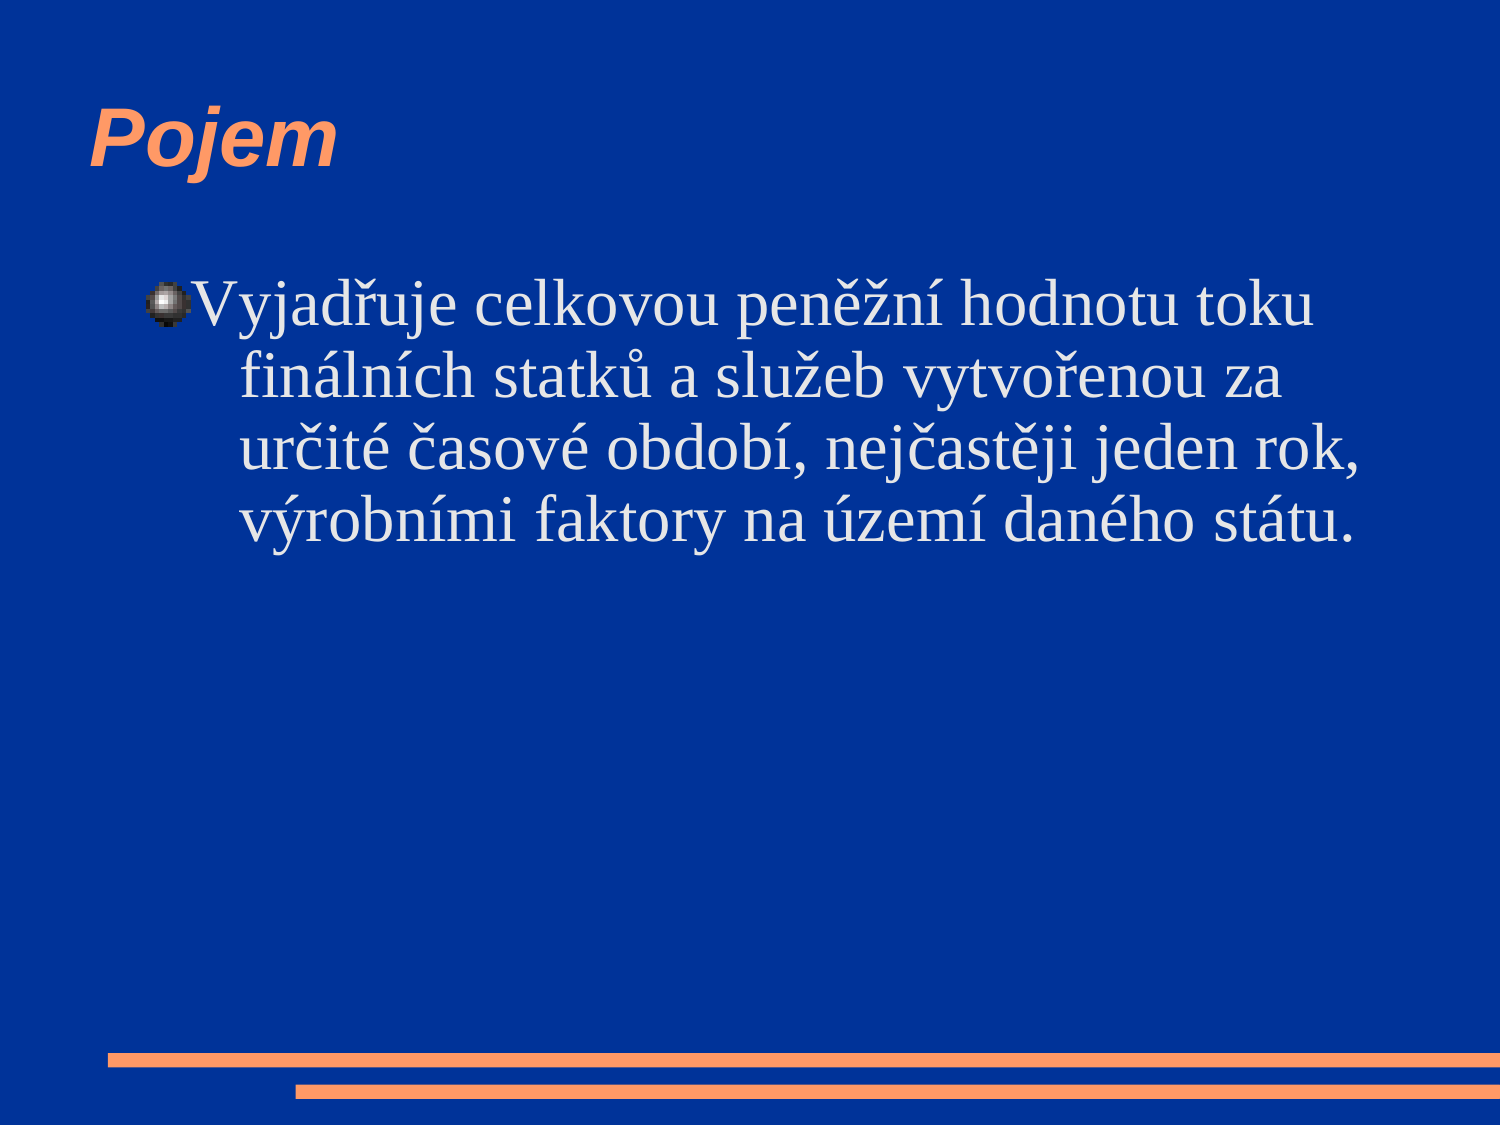

# Pojem
Vyjadřuje celkovou peněžní hodnotu toku finálních statků a služeb vytvořenou za určité časové období, nejčastěji jeden rok, výrobními faktory na území daného státu.